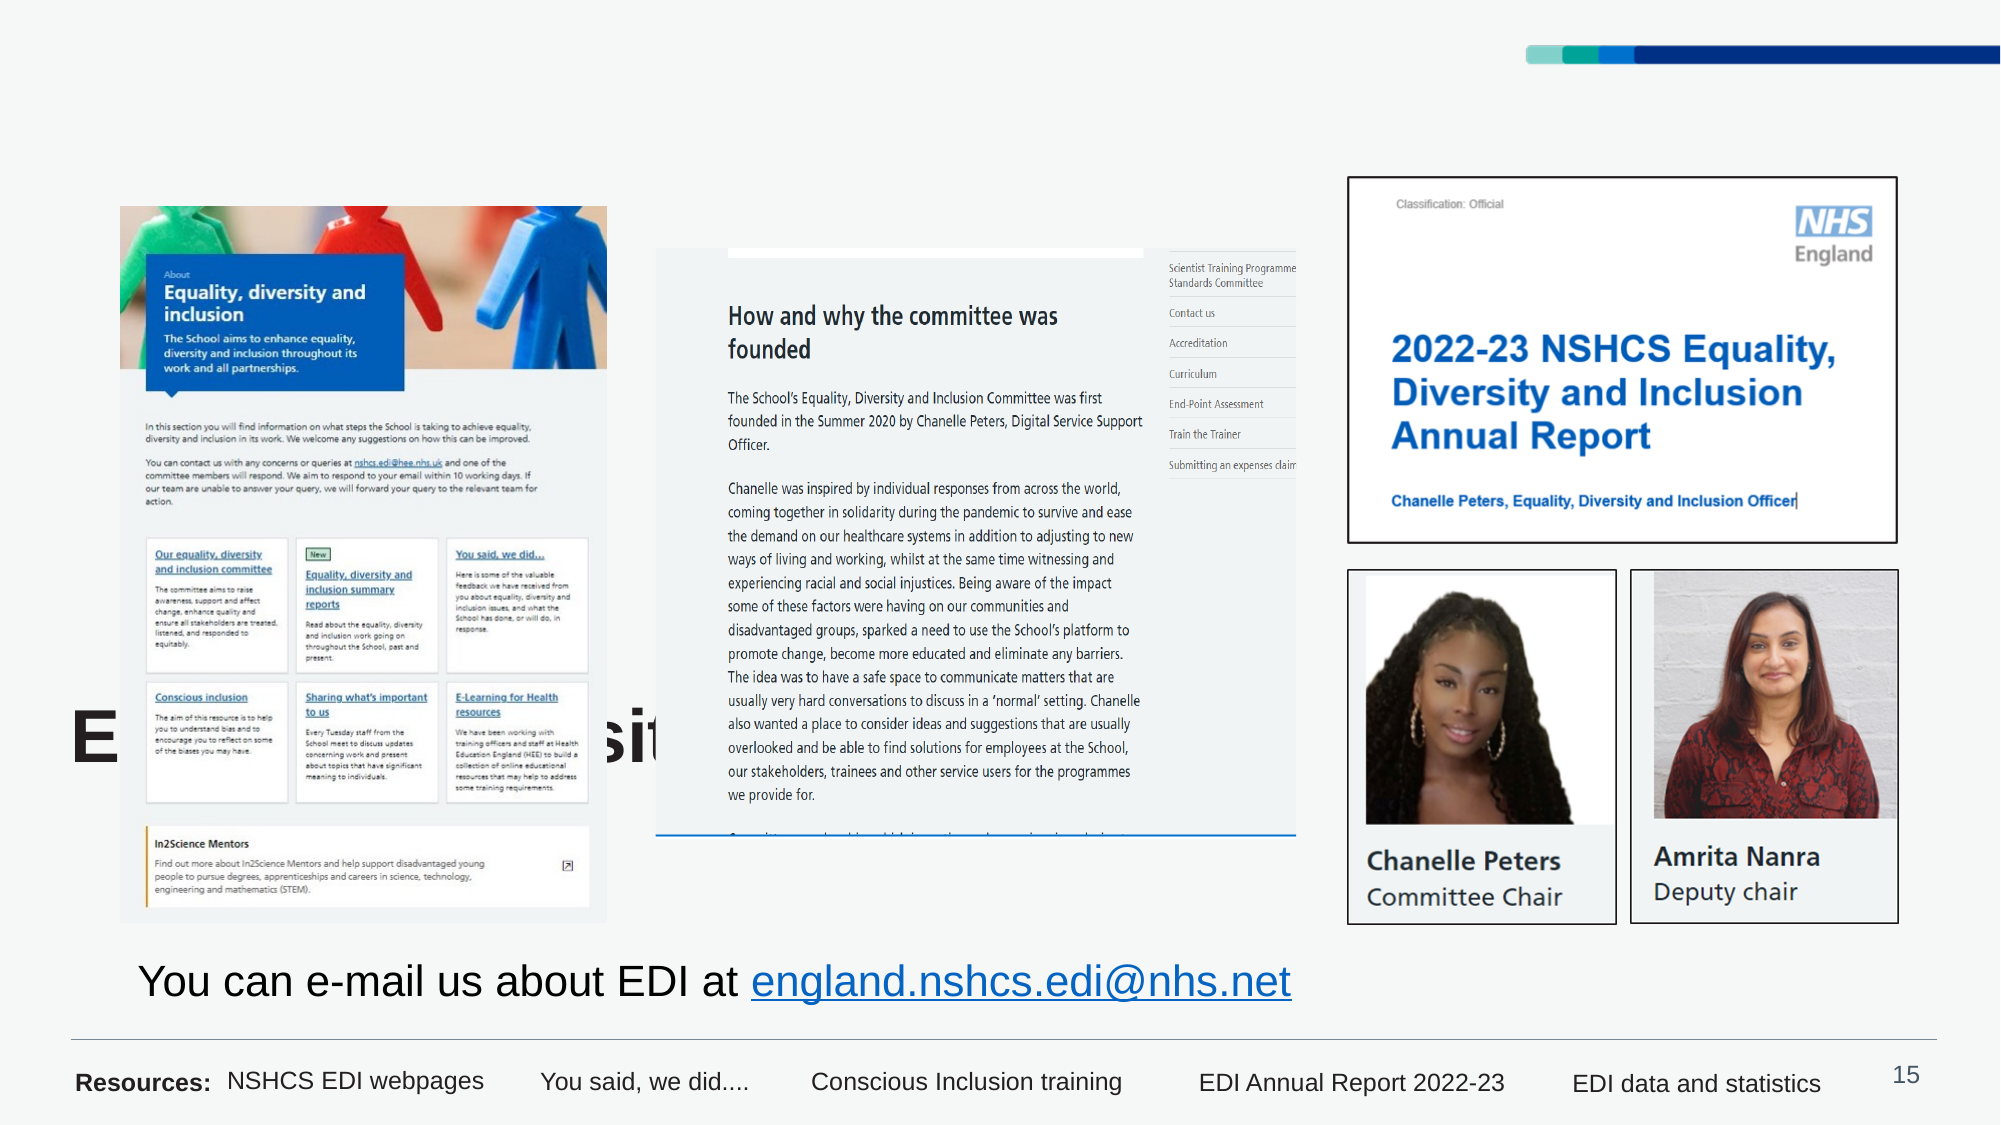

# Equality, Diversity & Inclusion
You can e-mail us about EDI at england.nshcs.edi@nhs.net​
NSHCS EDI webpages
Conscious Inclusion training
You said, we did....
EDI Annual Report 2022-23
Resources:
EDI data and statistics